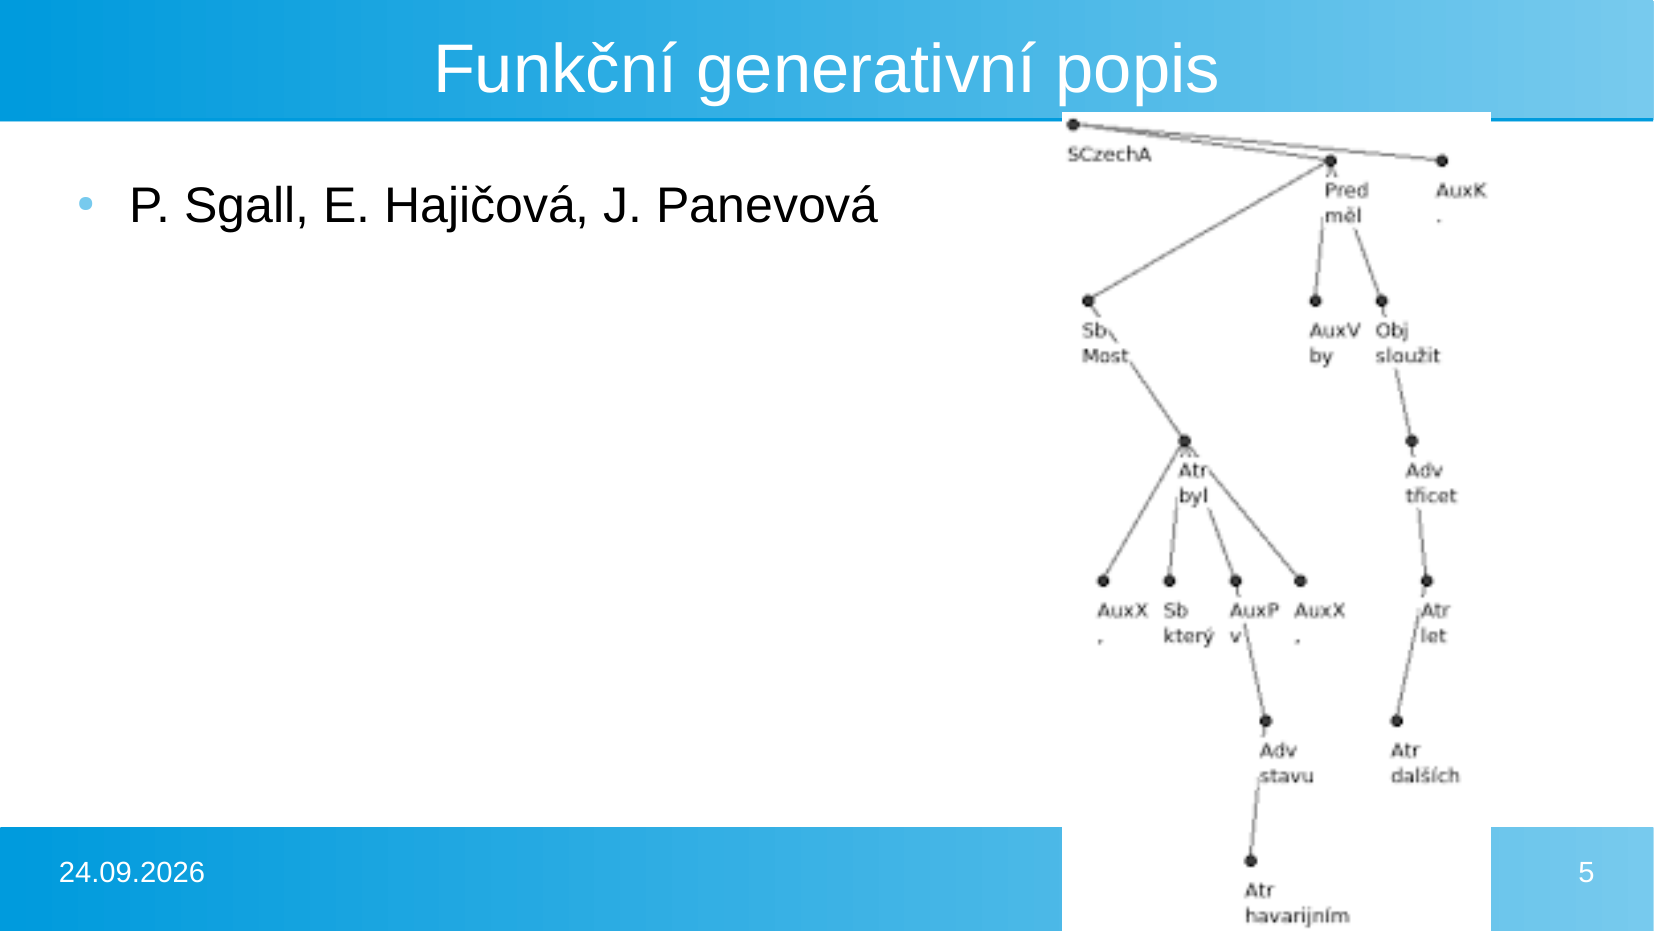

# Funkční generativní popis
P. Sgall, E. Hajičová, J. Panevová
5